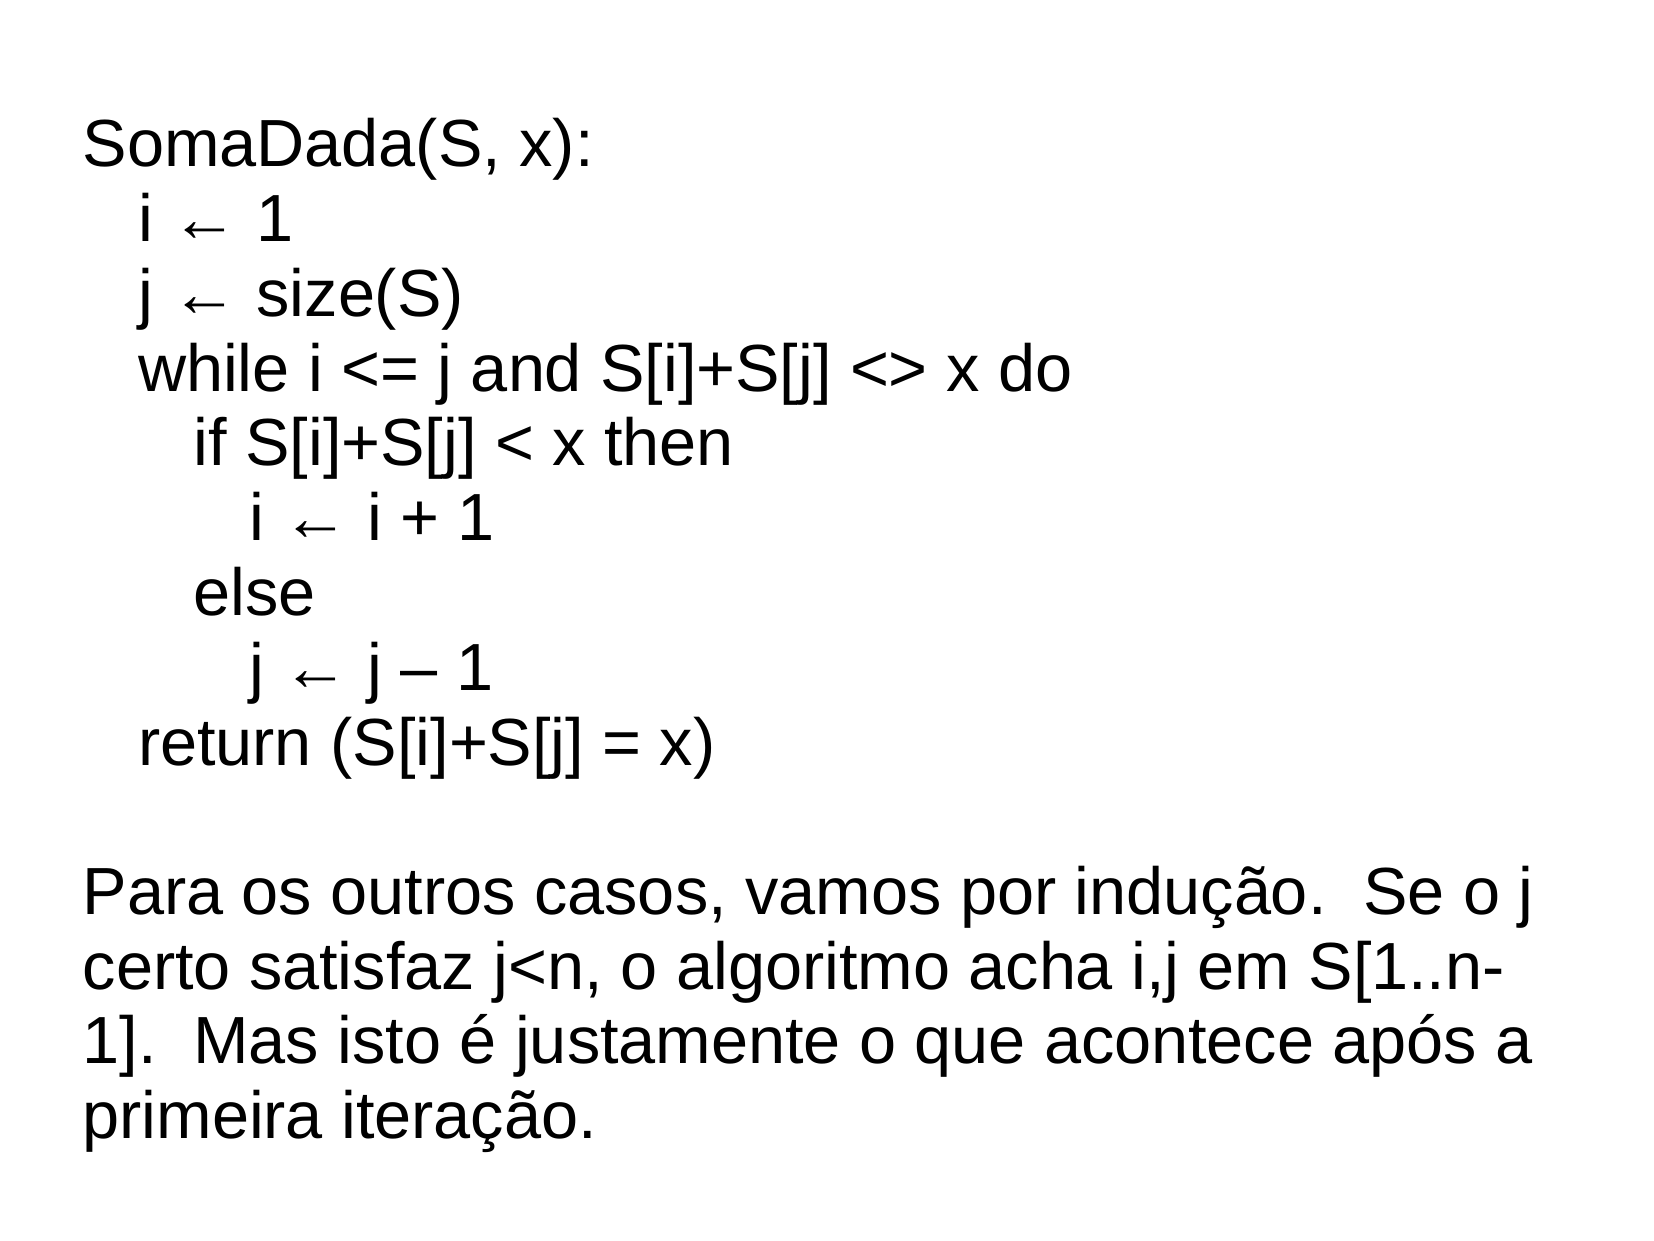

# SomaDada(S, x):
 i ← 1
 j ← size(S)
 while i <= j and S[i]+S[j] <> x do
 if S[i]+S[j] < x then
 i ← i + 1
 else
 j ← j – 1
 return (S[i]+S[j] = x)
Para os outros casos, vamos por indução. Se o j certo satisfaz j<n, o algoritmo acha i,j em S[1..n-1]. Mas isto é justamente o que acontece após a primeira iteração.